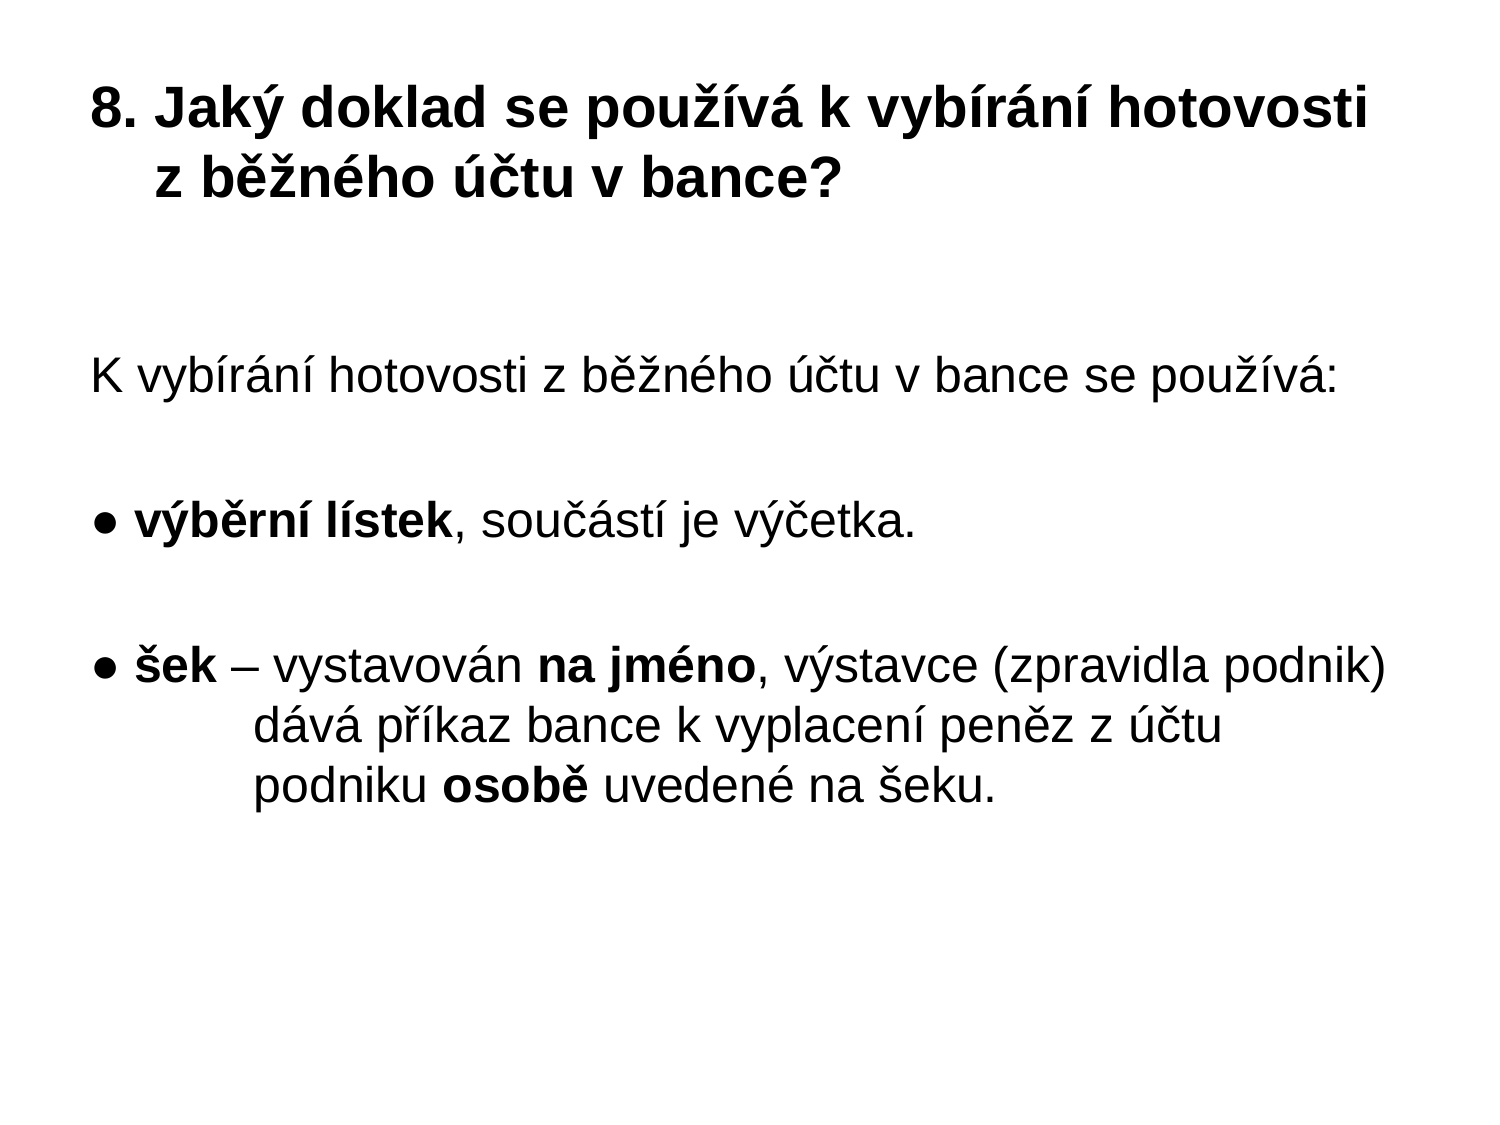

# 8. Jaký doklad se používá k vybírání hotovosti z běžného účtu v bance?
K vybírání hotovosti z běžného účtu v bance se používá:
● výběrní lístek, součástí je výčetka.
● šek – vystavován na jméno, výstavce (zpravidla podnik) 	 dává příkaz bance k vyplacení peněz z účtu 	 	 podniku osobě uvedené na šeku.